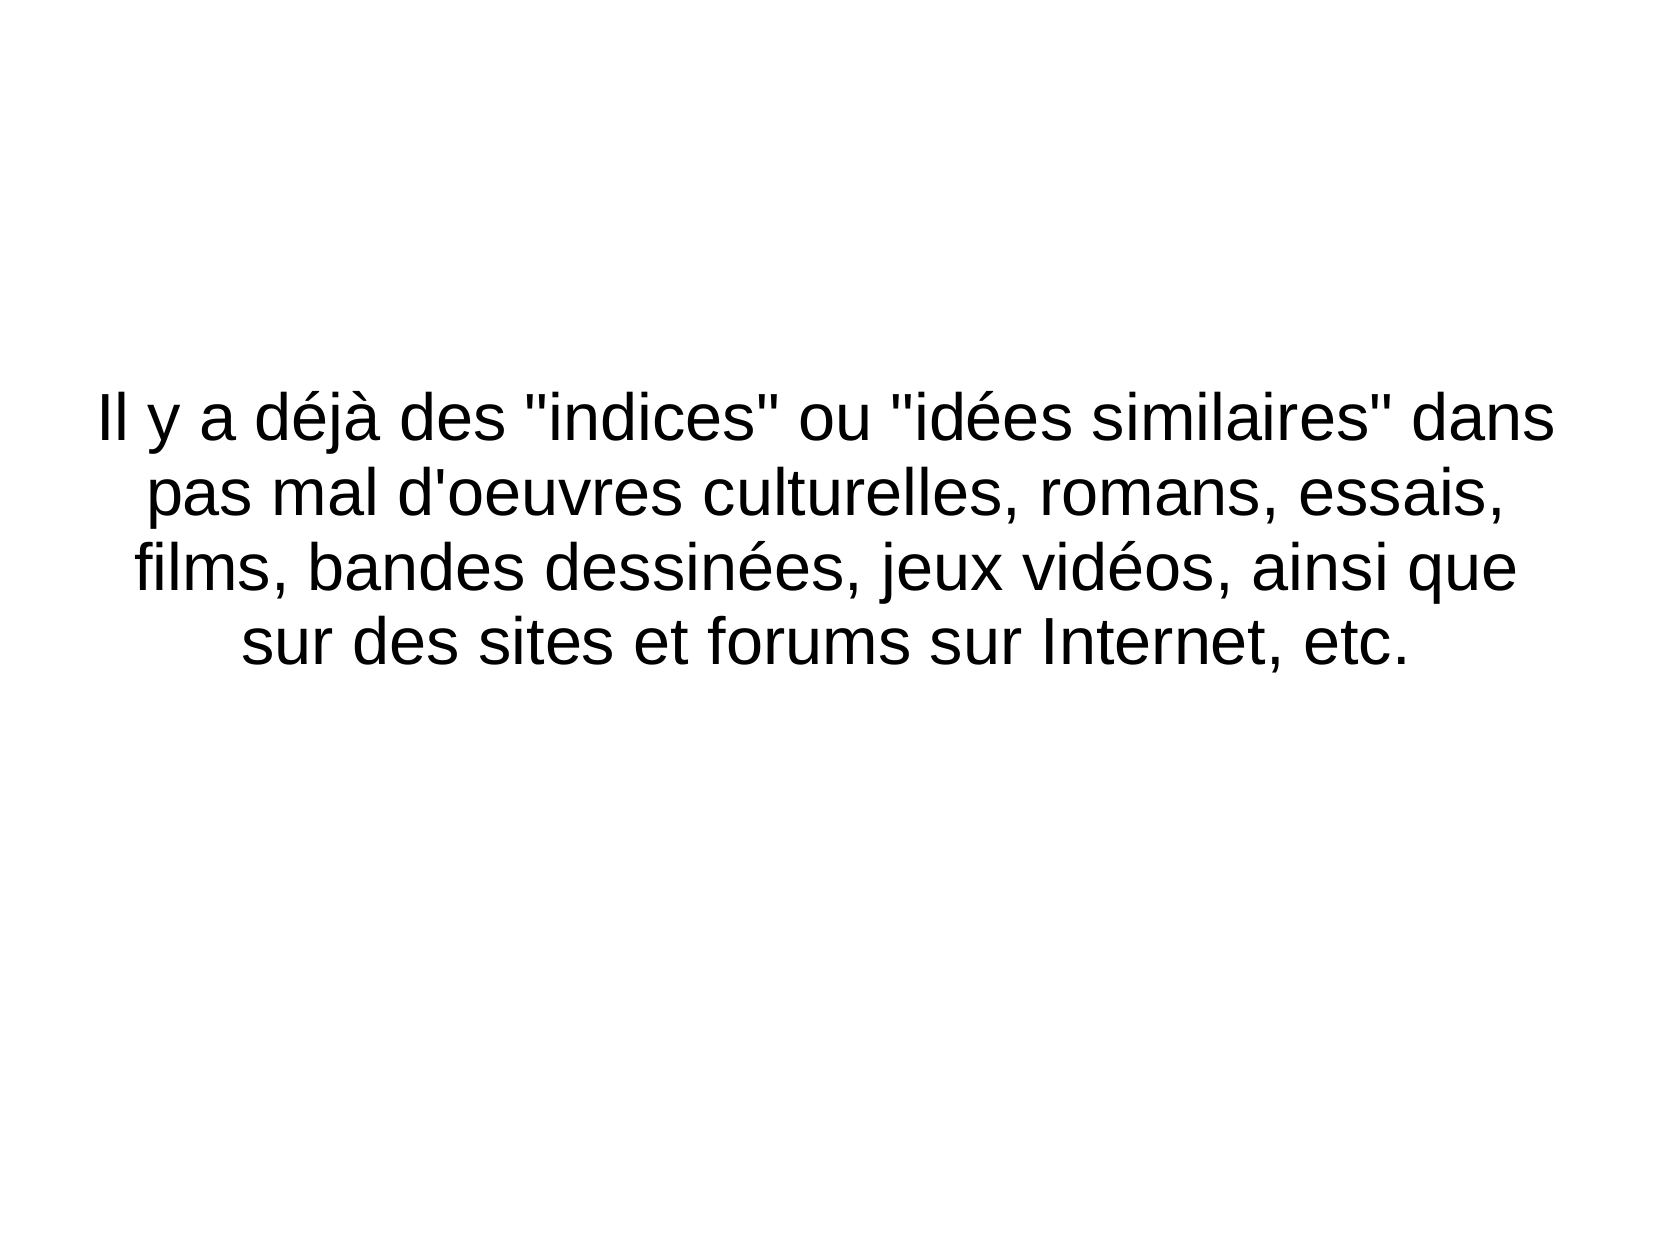

# Il y a déjà des "indices" ou "idées similaires" dans pas mal d'oeuvres culturelles, romans, essais, films, bandes dessinées, jeux vidéos, ainsi que sur des sites et forums sur Internet, etc.